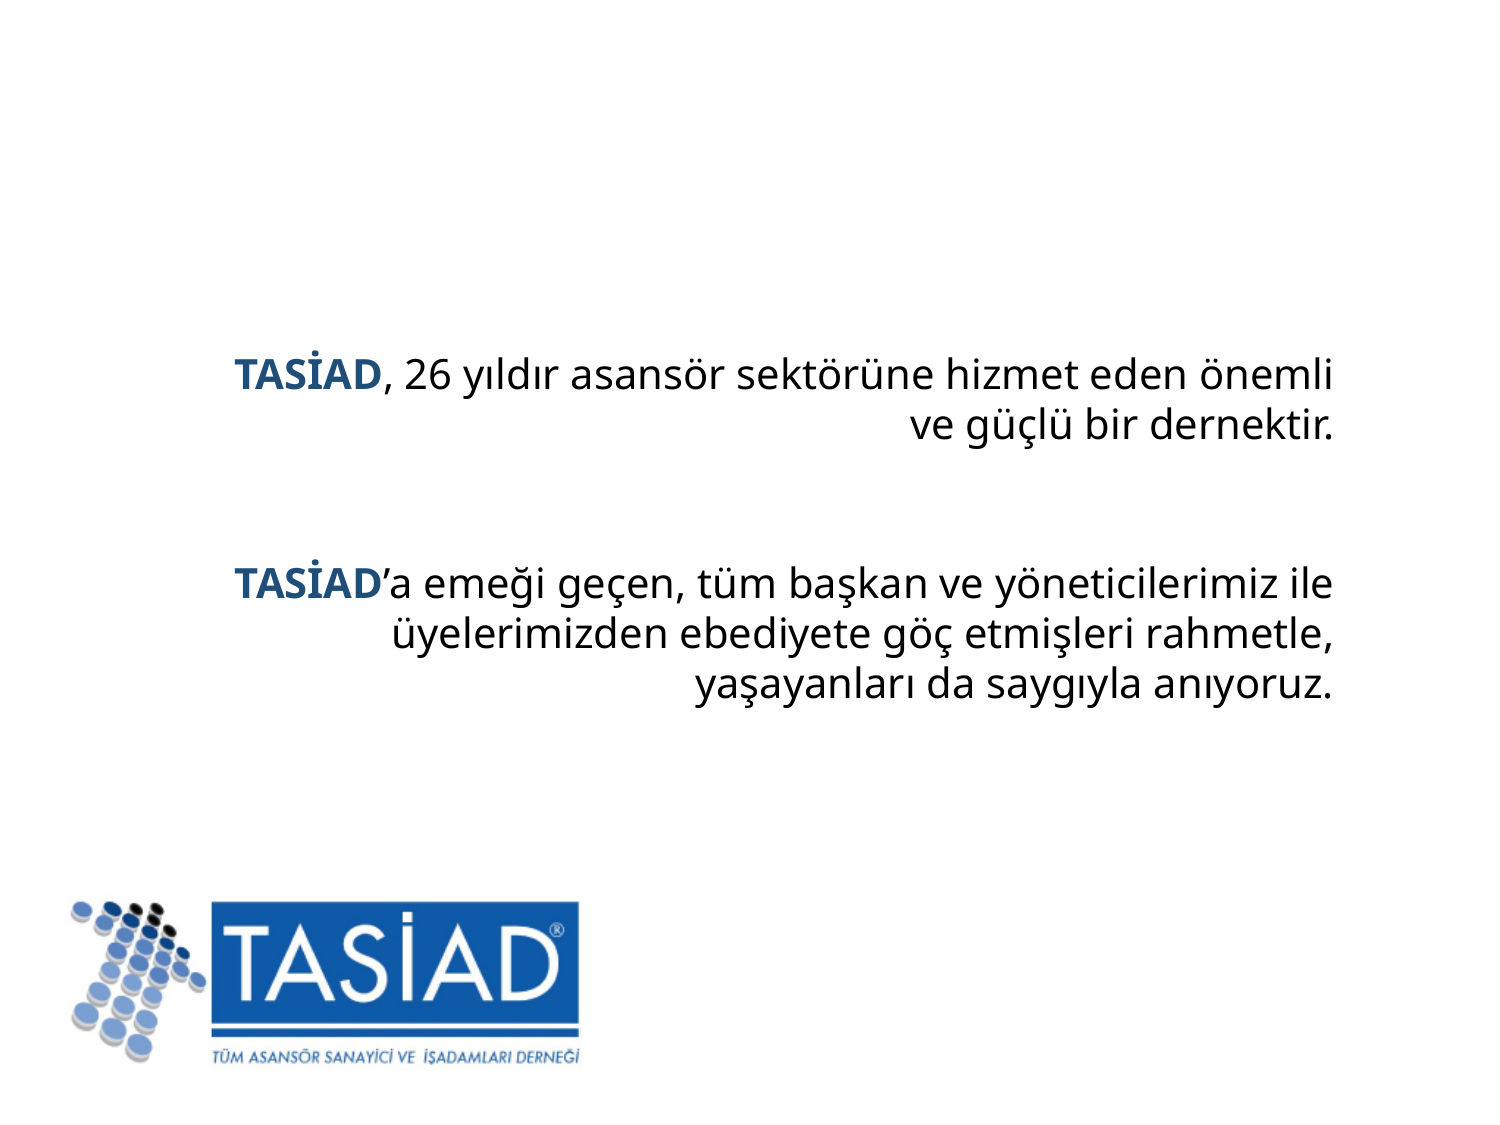

TASİAD, 26 yıldır asansör sektörüne hizmet eden önemli ve güçlü bir dernektir.
TASİAD’a emeği geçen, tüm başkan ve yöneticilerimiz ile üyelerimizden ebediyete göç etmişleri rahmetle, yaşayanları da saygıyla anıyoruz.